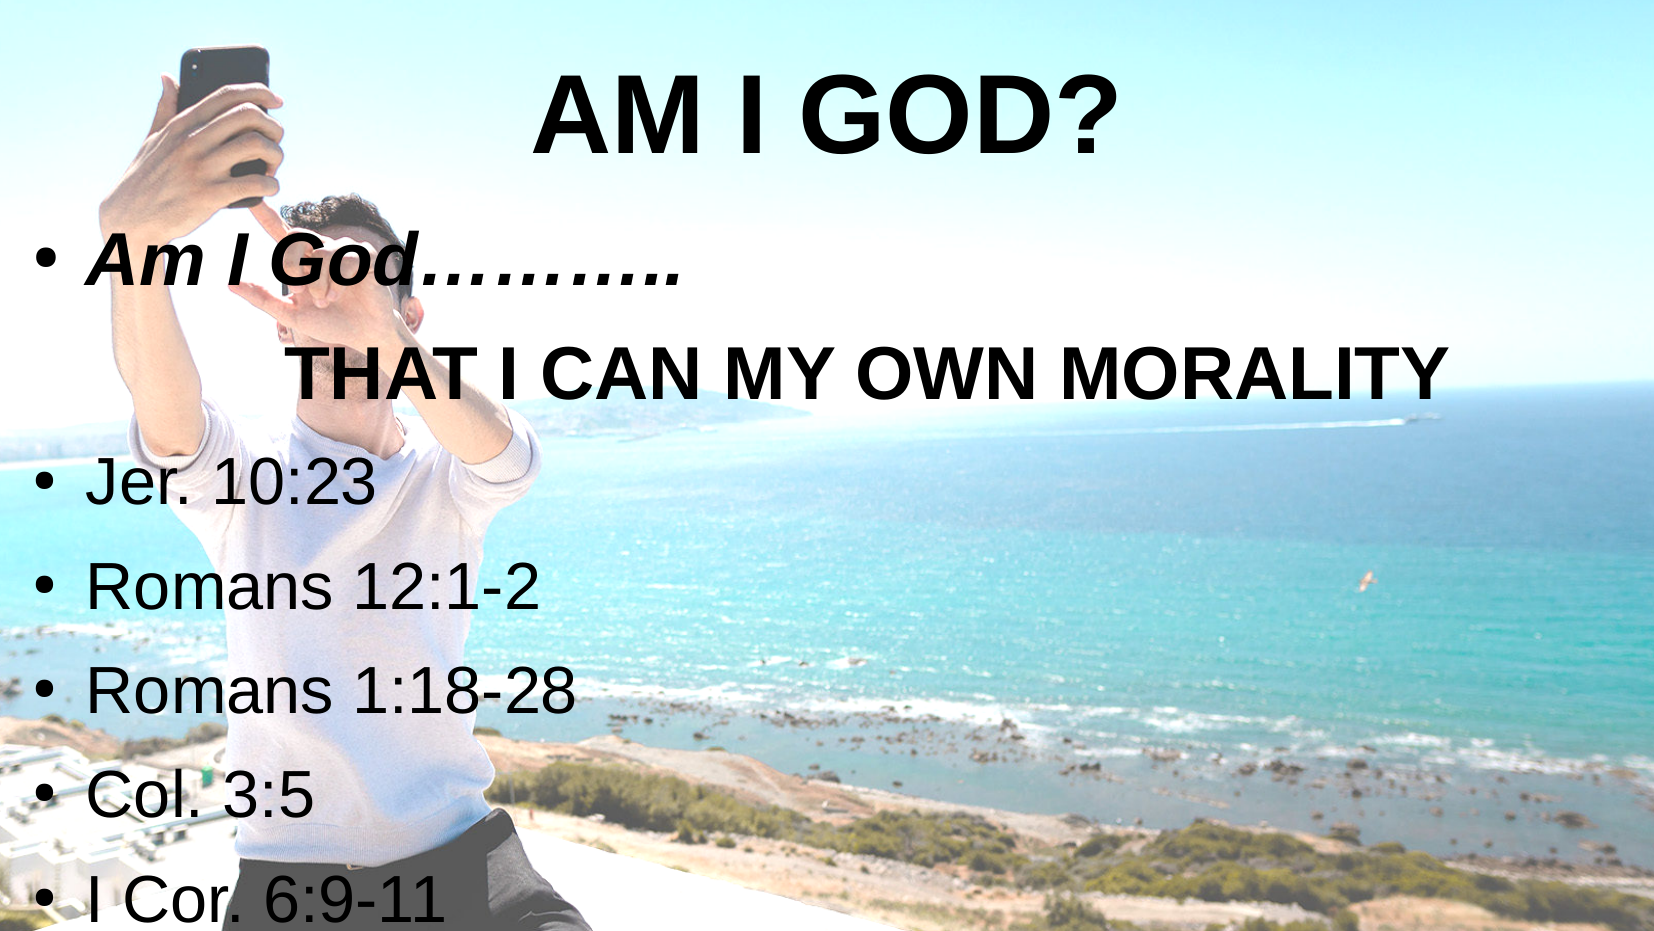

# AM I GOD?
Am I God………..
THAT I CAN MY OWN MORALITY
Jer. 10:23
Romans 12:1-2
Romans 1:18-28
Col. 3:5
I Cor. 6:9-11